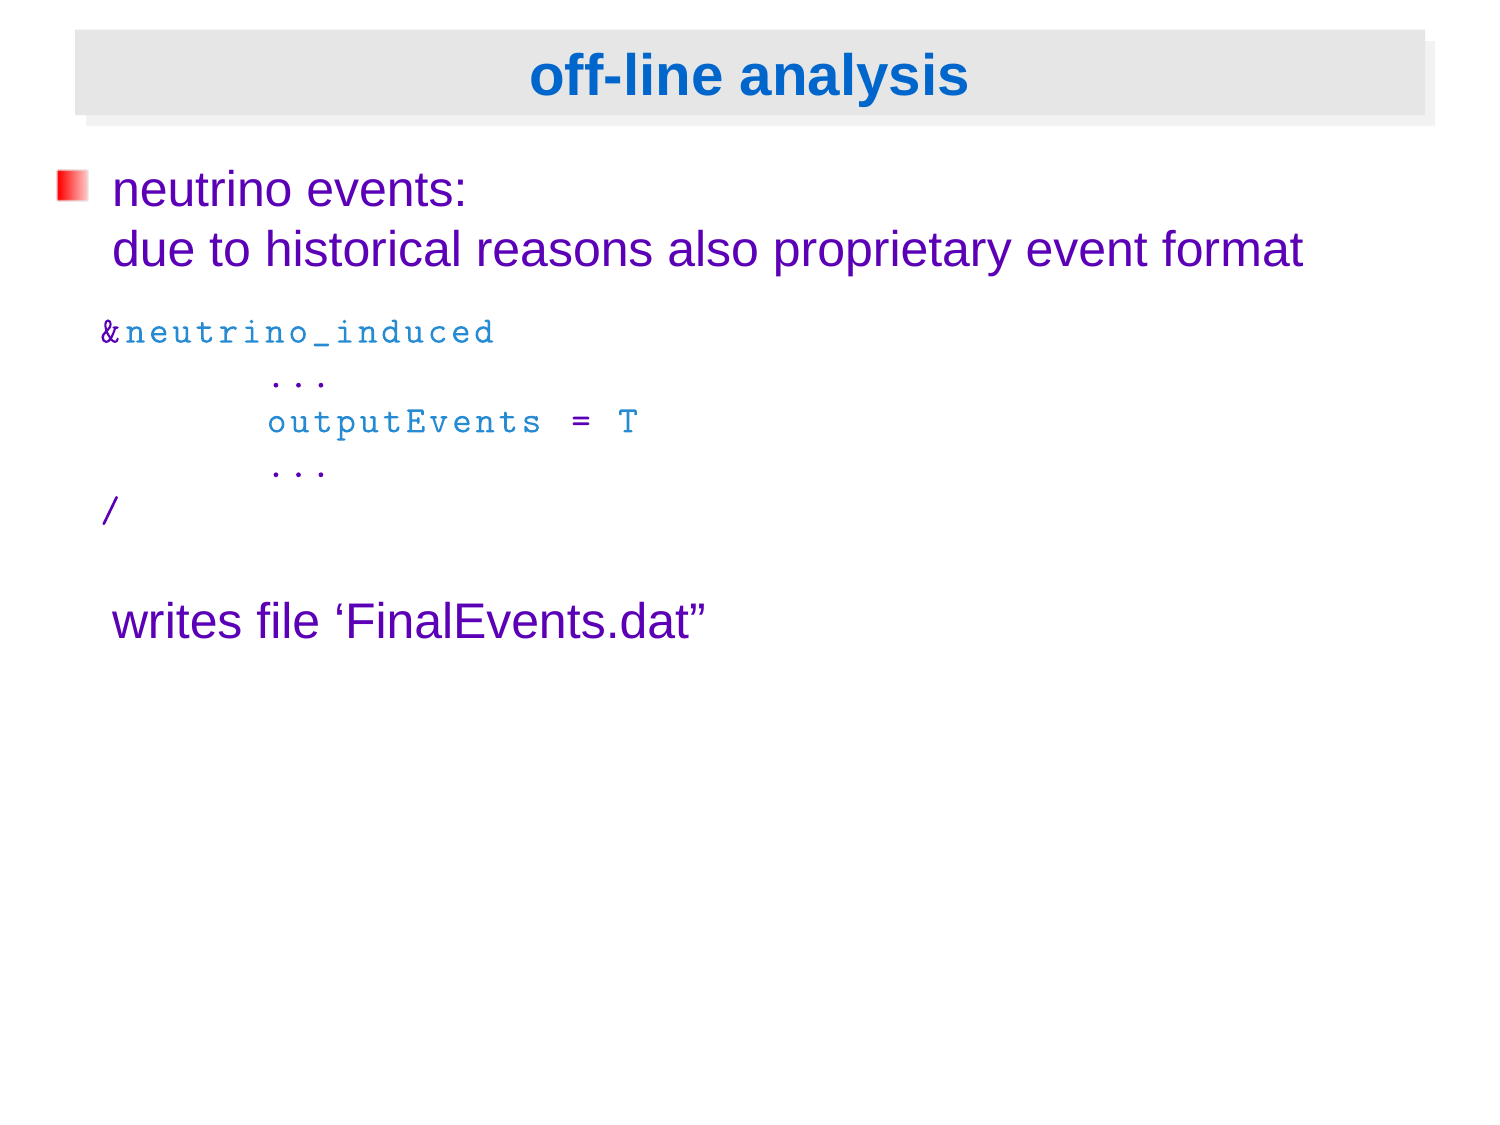

# off-line analysis
neutrino events:
due to historical reasons also proprietary event format
writes file ‘FinalEvents.dat”